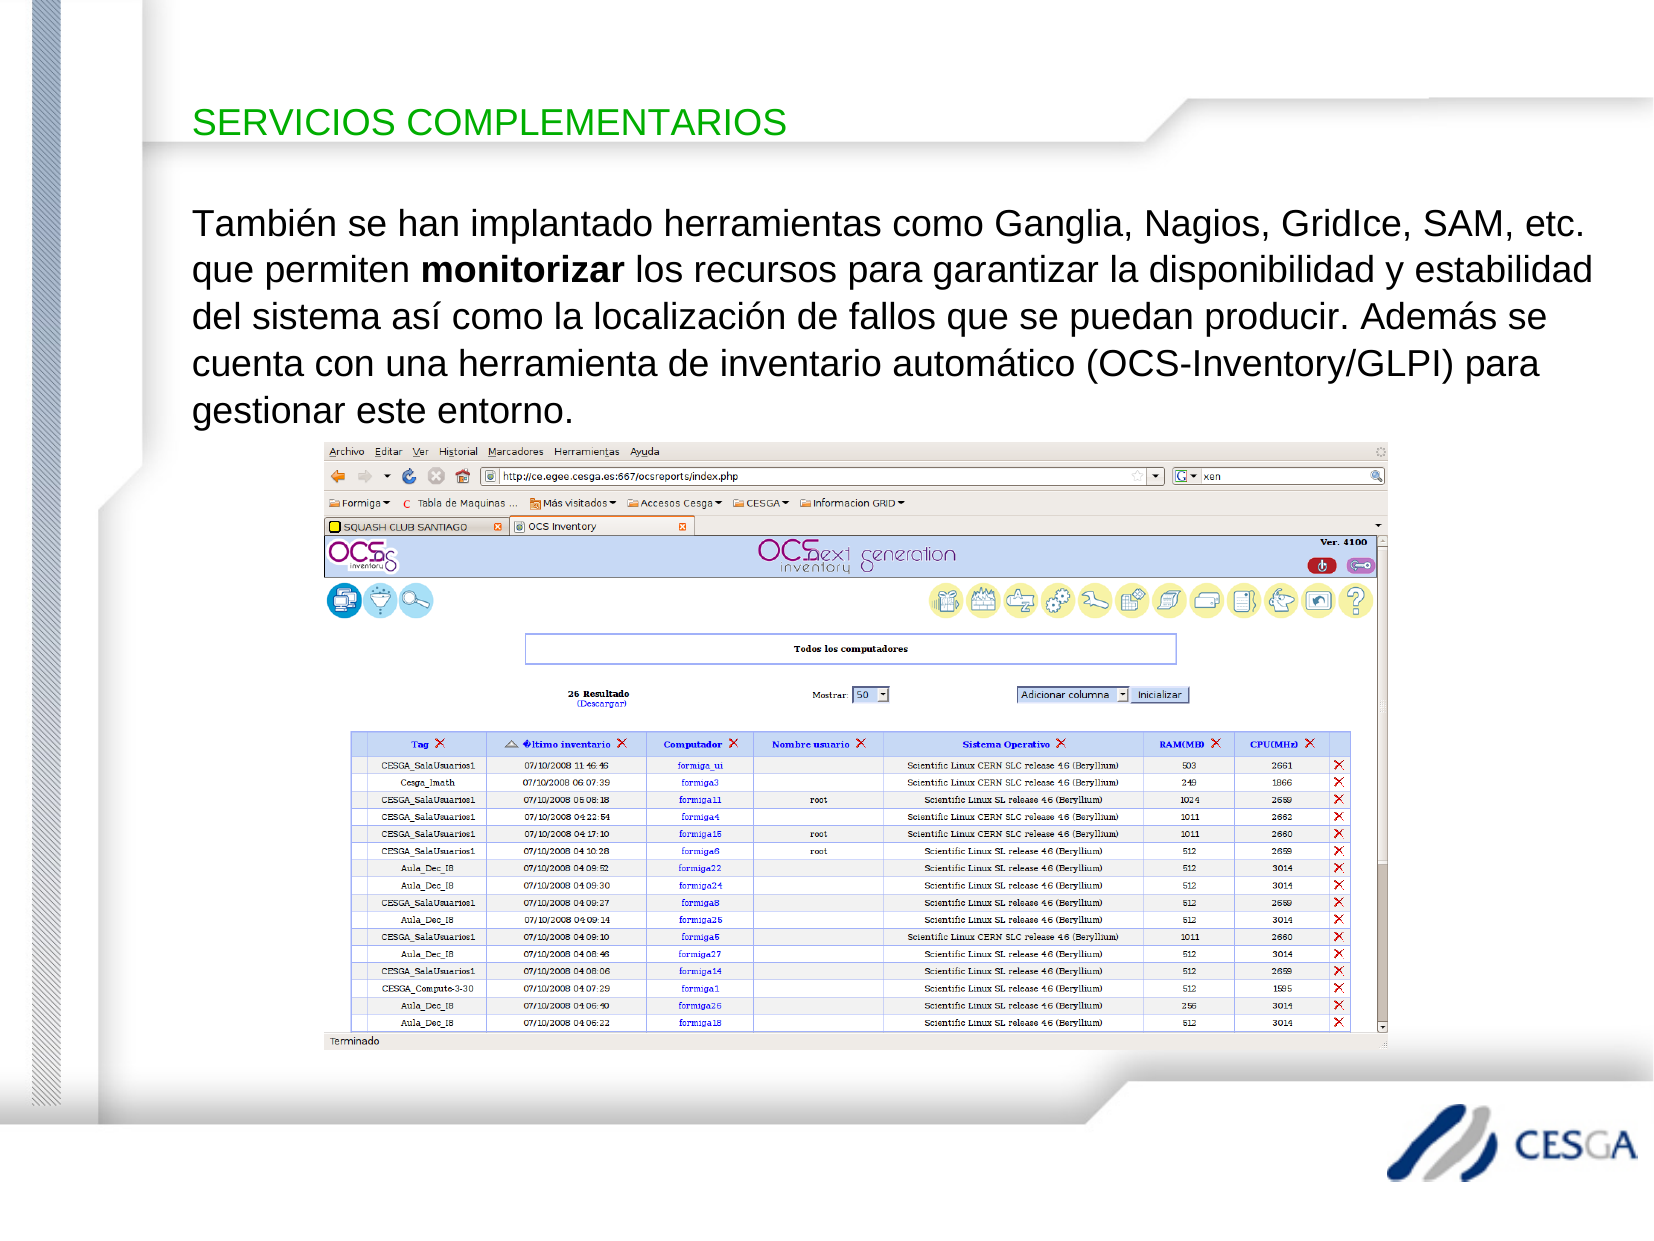

SERVICIOS COMPLEMENTARIOS
También se han implantado herramientas como Ganglia, Nagios, GridIce, SAM, etc. que permiten monitorizar los recursos para garantizar la disponibilidad y estabilidad del sistema así como la localización de fallos que se puedan producir. Además se cuenta con una herramienta de inventario automático (OCS-Inventory/GLPI) para gestionar este entorno.